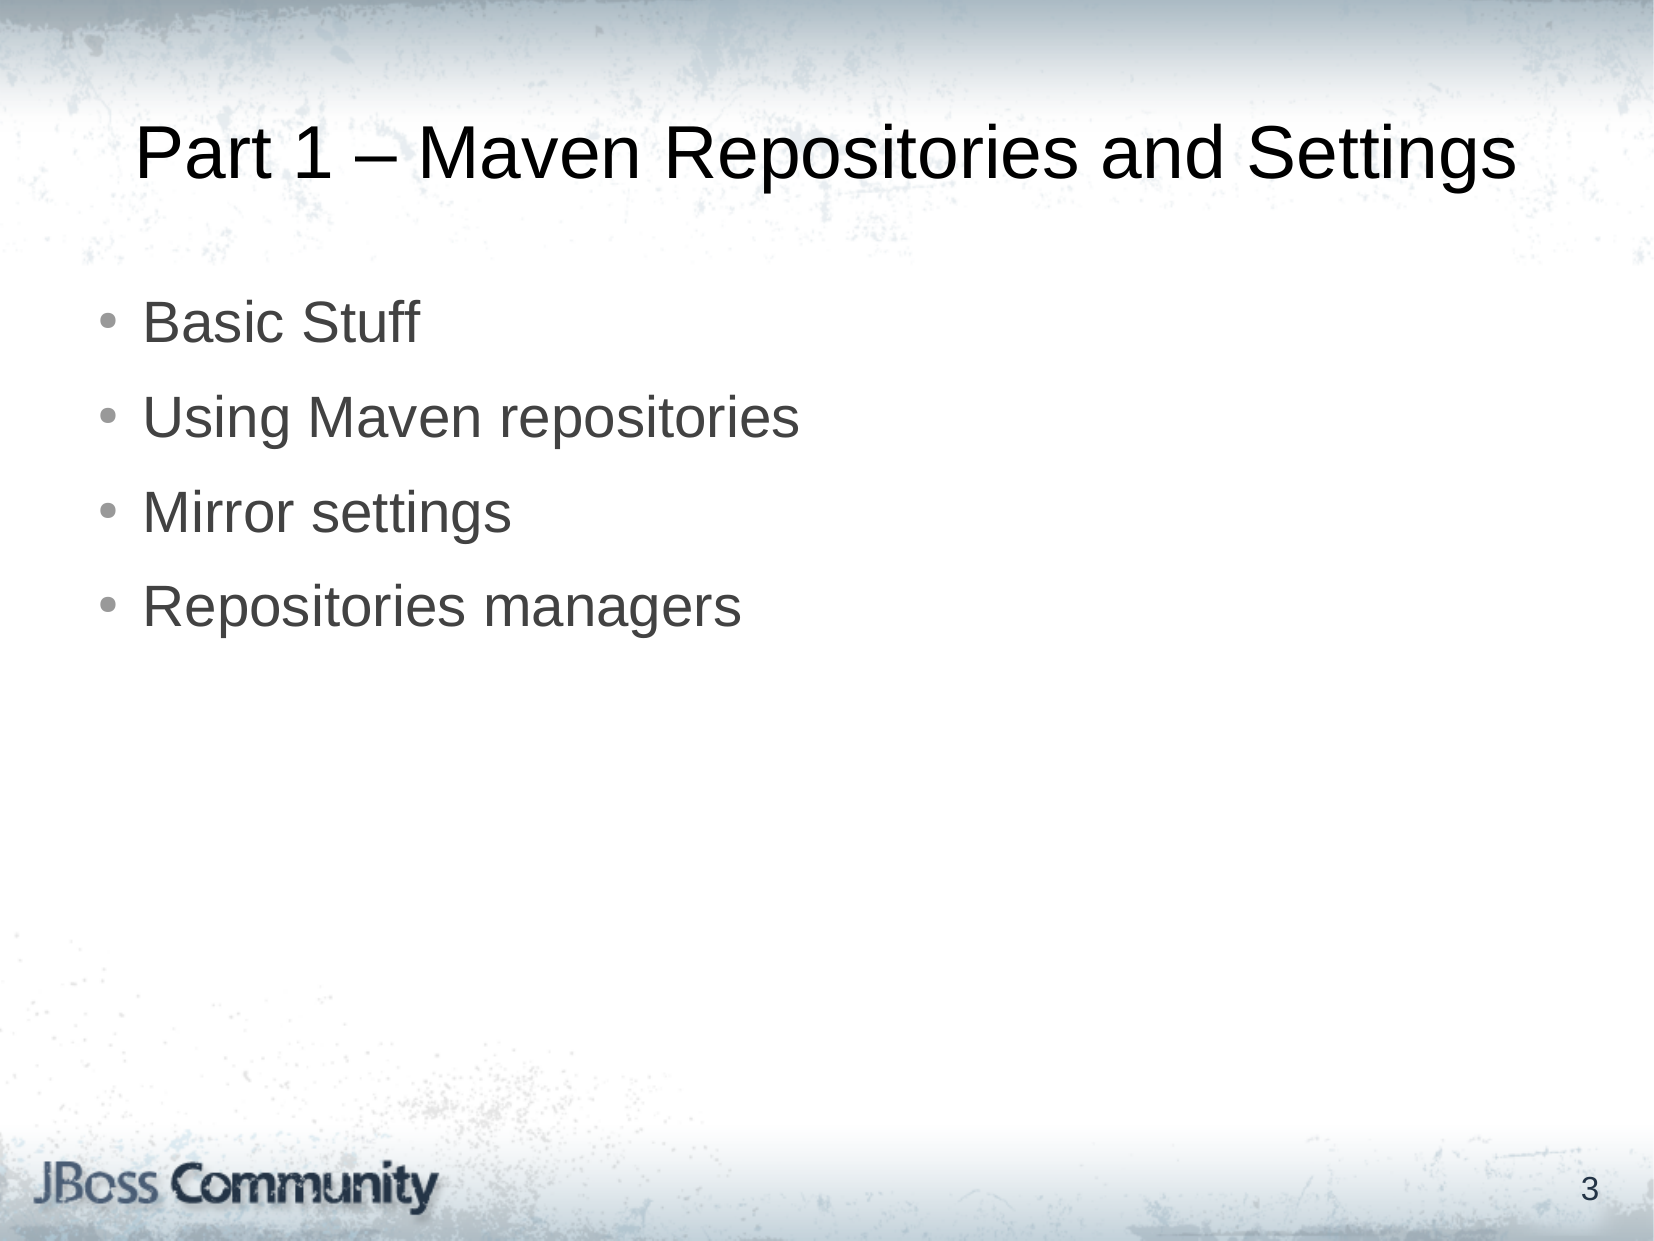

# Part 1 – Maven Repositories and Settings
Basic Stuff
Using Maven repositories
Mirror settings
Repositories managers